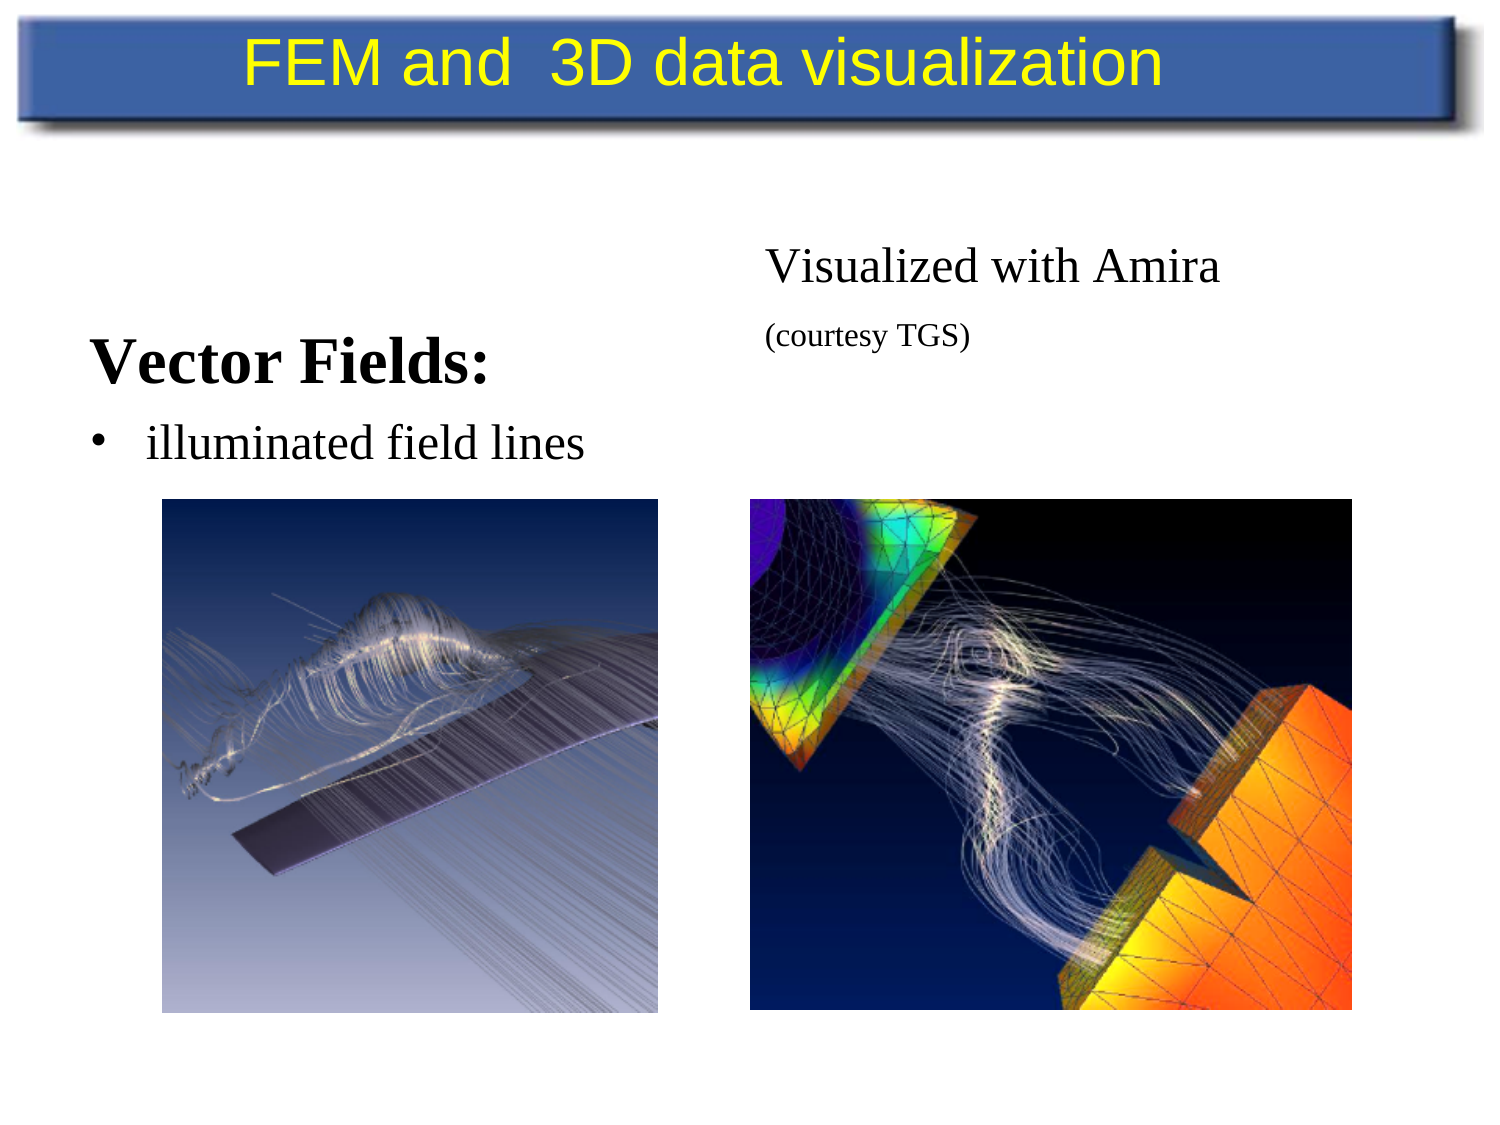

FEM and 3D data visualization
Visualized with Amira
(courtesy TGS)
Vector Fields:
illuminated field lines